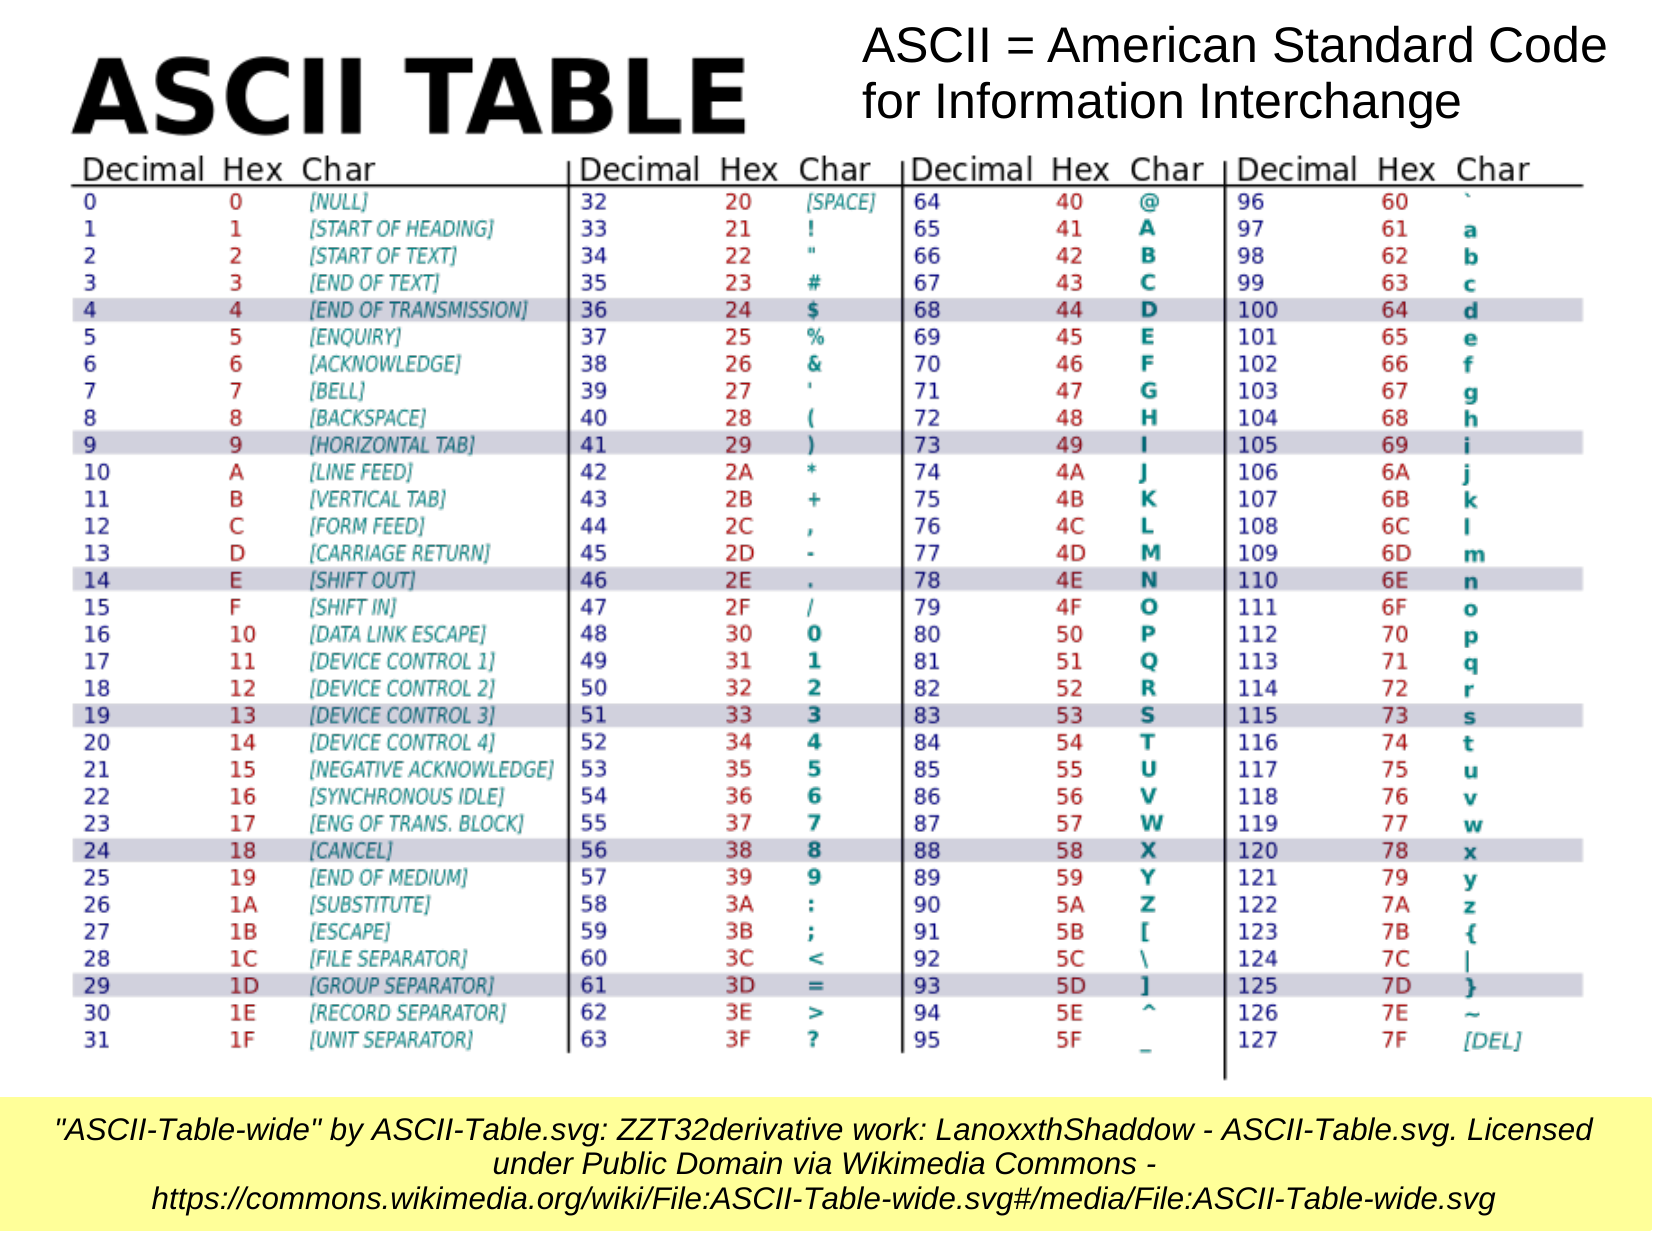

ASCII = American Standard Code for Information Interchange
"ASCII-Table-wide" by ASCII-Table.svg: ZZT32derivative work: LanoxxthShaddow - ASCII-Table.svg. Licensed under Public Domain via Wikimedia Commons - https://commons.wikimedia.org/wiki/File:ASCII-Table-wide.svg#/media/File:ASCII-Table-wide.svg
Rappresentazione dell'informazione
32